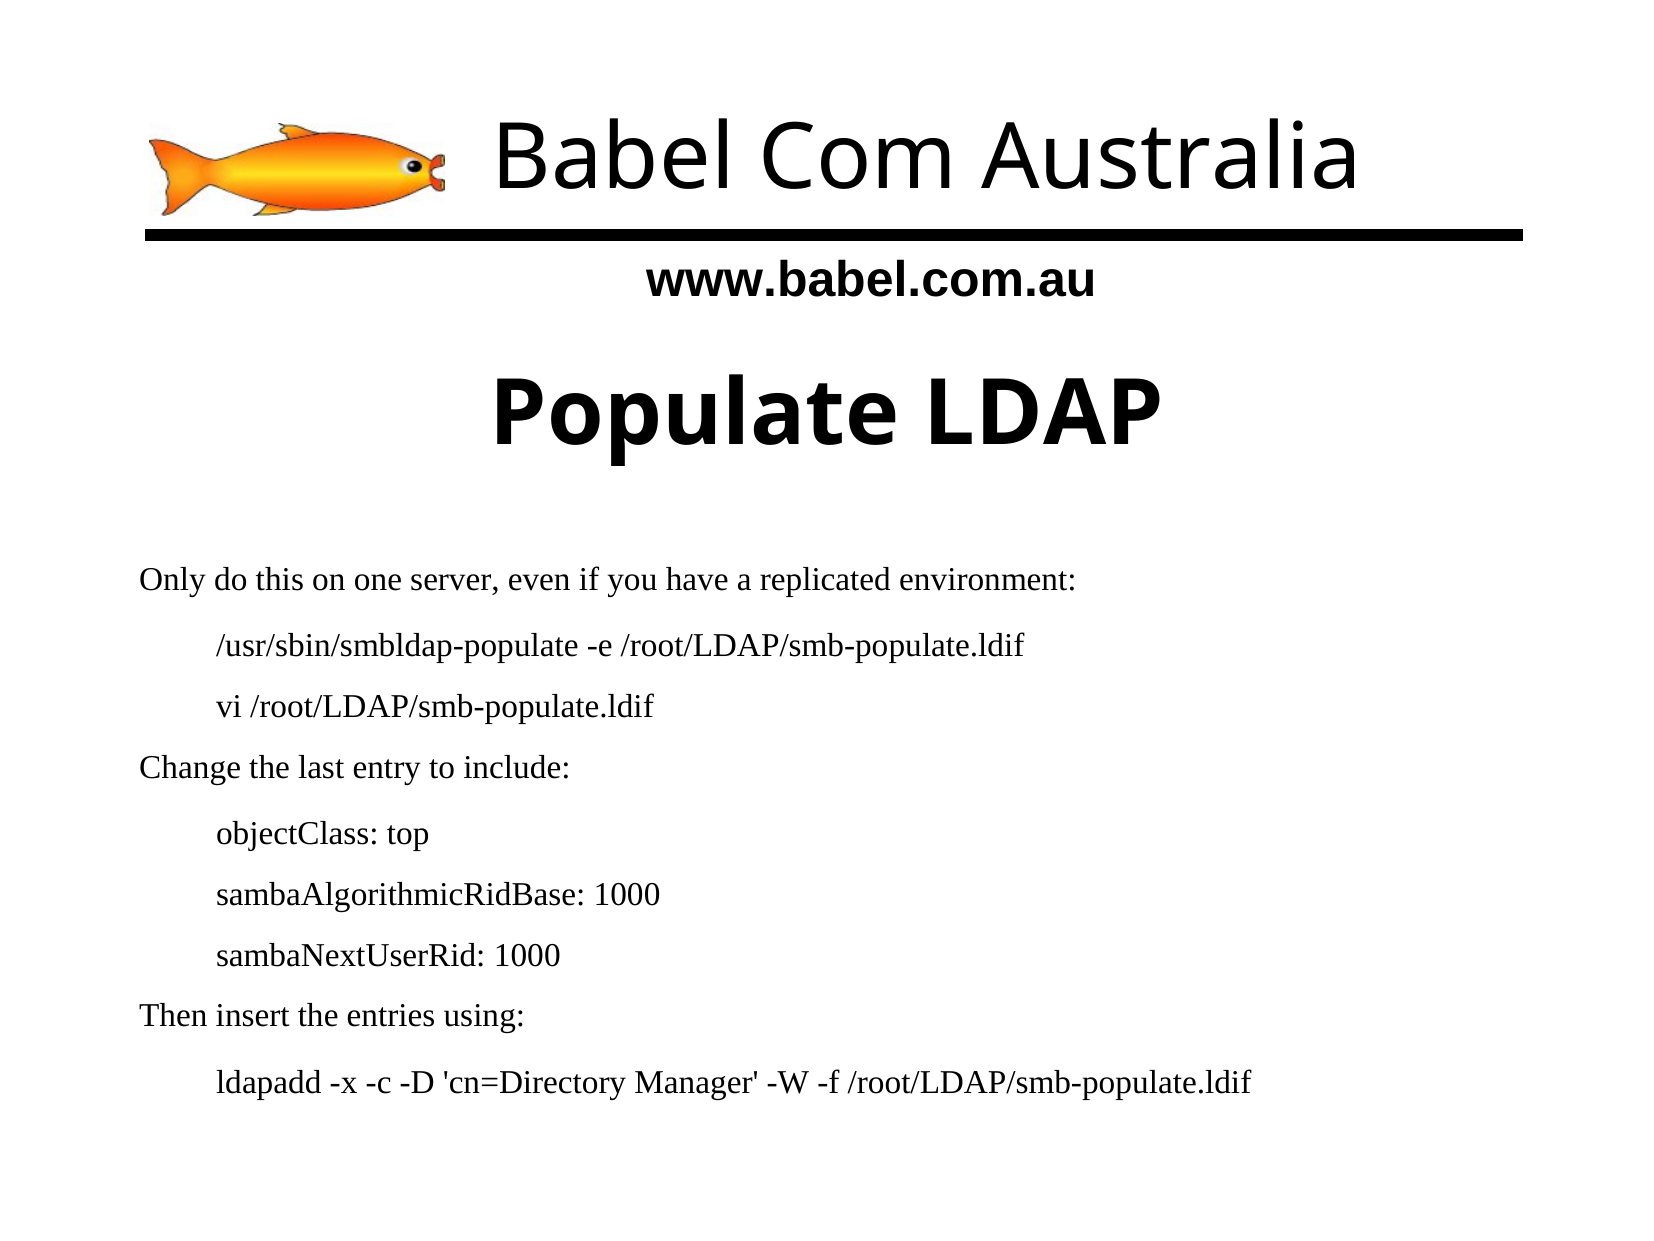

# Populate LDAP
Only do this on one server, even if you have a replicated environment:
/usr/sbin/smbldap-populate -e /root/LDAP/smb-populate.ldif
vi /root/LDAP/smb-populate.ldif
Change the last entry to include:
objectClass: top
sambaAlgorithmicRidBase: 1000
sambaNextUserRid: 1000
Then insert the entries using:
ldapadd -x -c -D 'cn=Directory Manager' -W -f /root/LDAP/smb-populate.ldif